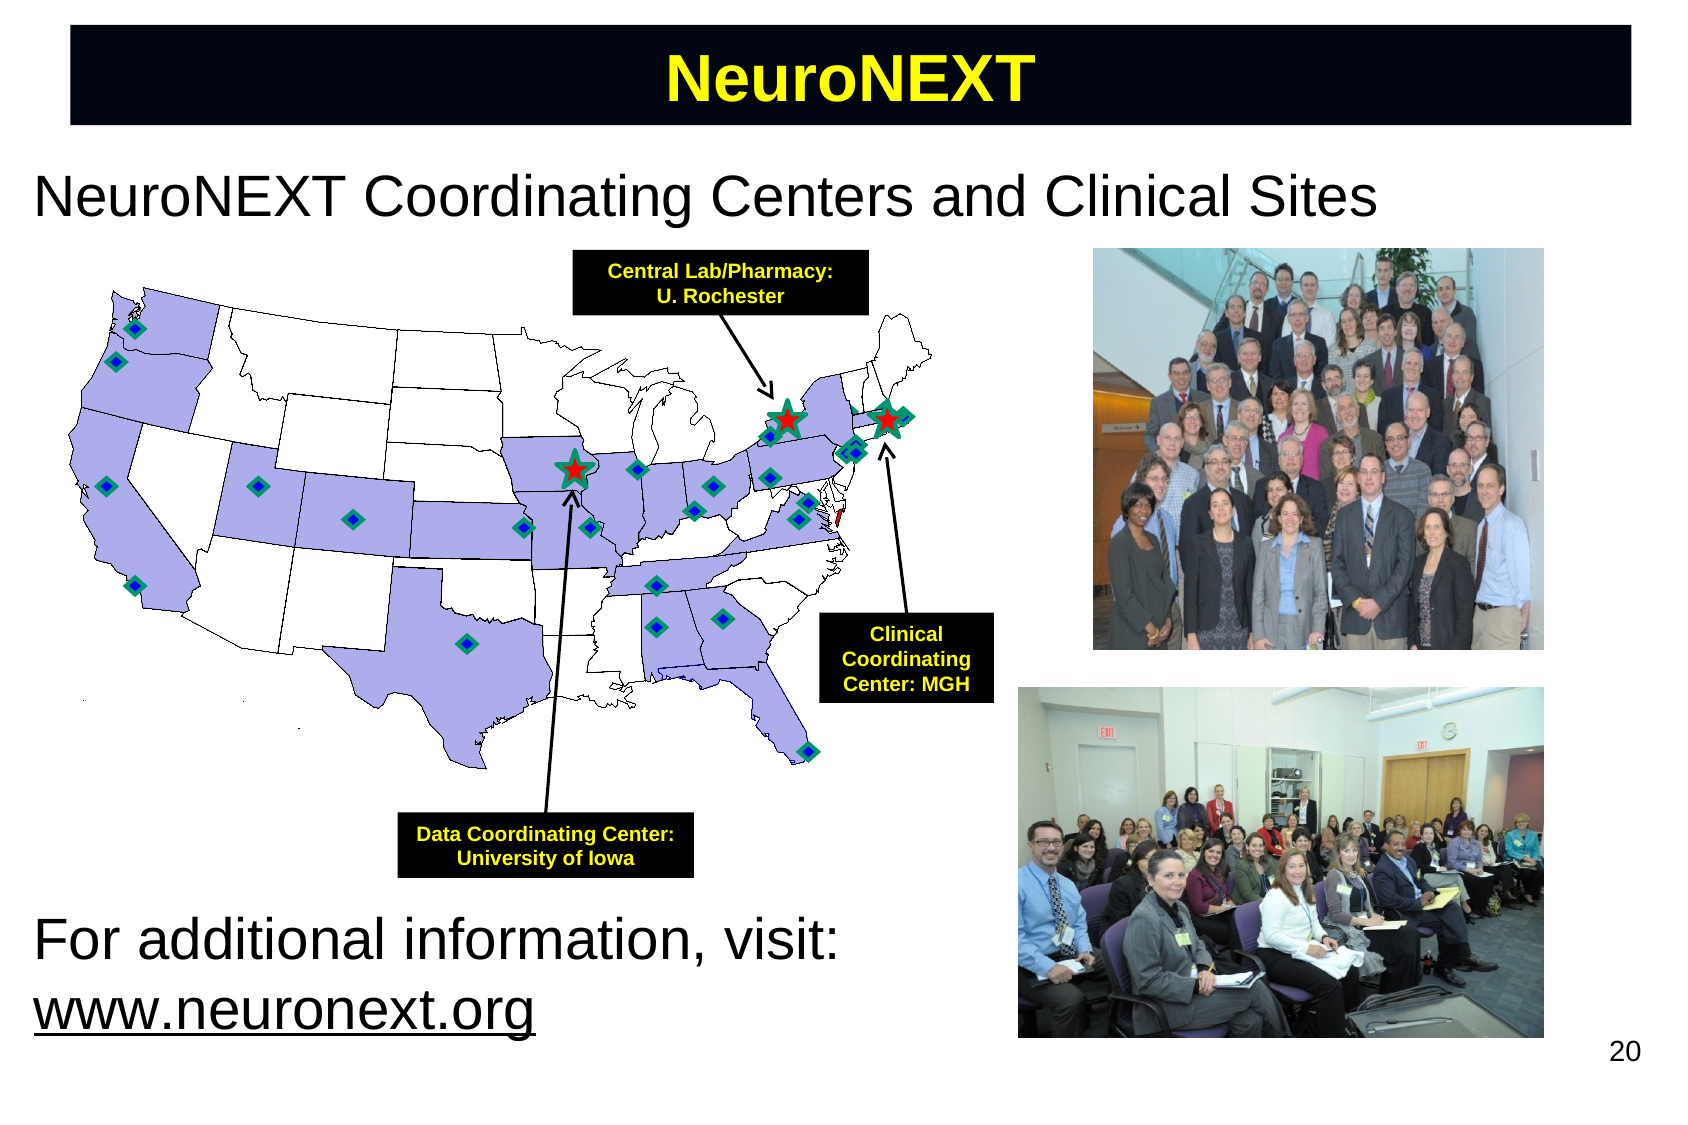

NeuroNEXT
NeuroNEXT Coordinating Centers and Clinical Sites
Central Lab/Pharmacy:
U. Rochester
Clinical Coordinating Center: MGH
Data Coordinating Center: University of Iowa
For additional information, visit:
www.neuronext.org